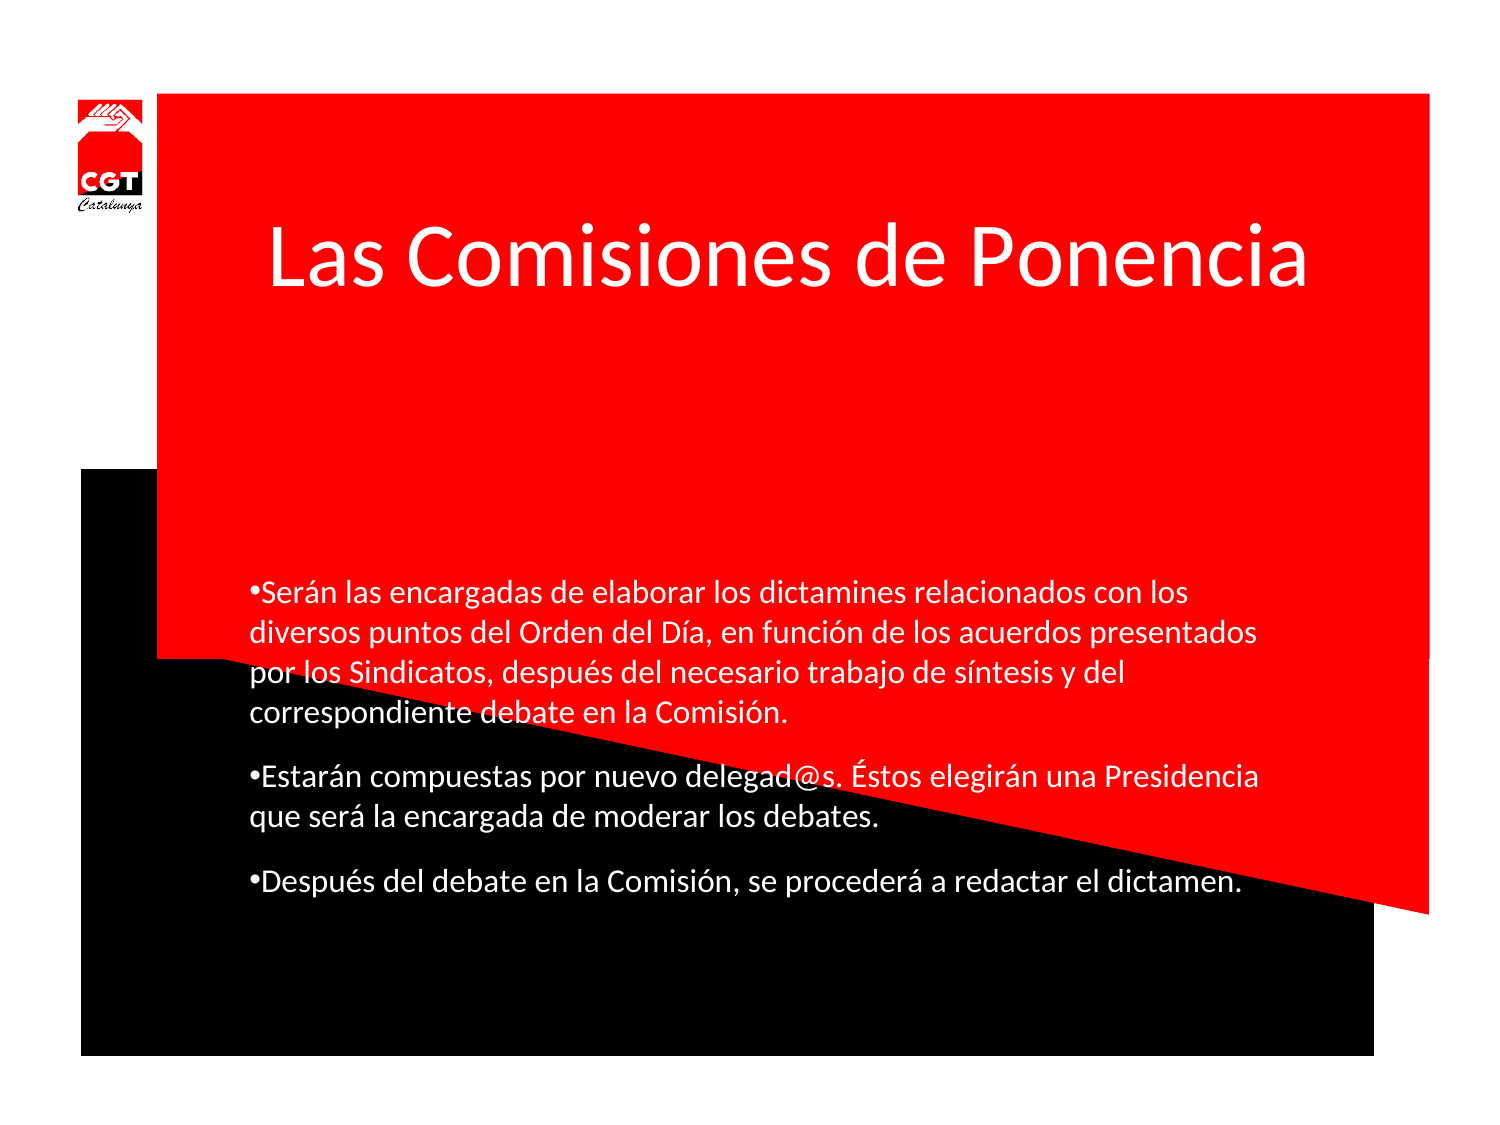

# Las Comisiones de Ponencia
Serán las encargadas de elaborar los dictamines relacionados con los diversos puntos del Orden del Día, en función de los acuerdos presentados por los Sindicatos, después del necesario trabajo de síntesis y del correspondiente debate en la Comisión.
Estarán compuestas por nuevo delegad@s. Éstos elegirán una Presidencia que será la encargada de moderar los debates.
Después del debate en la Comisión, se procederá a redactar el dictamen.